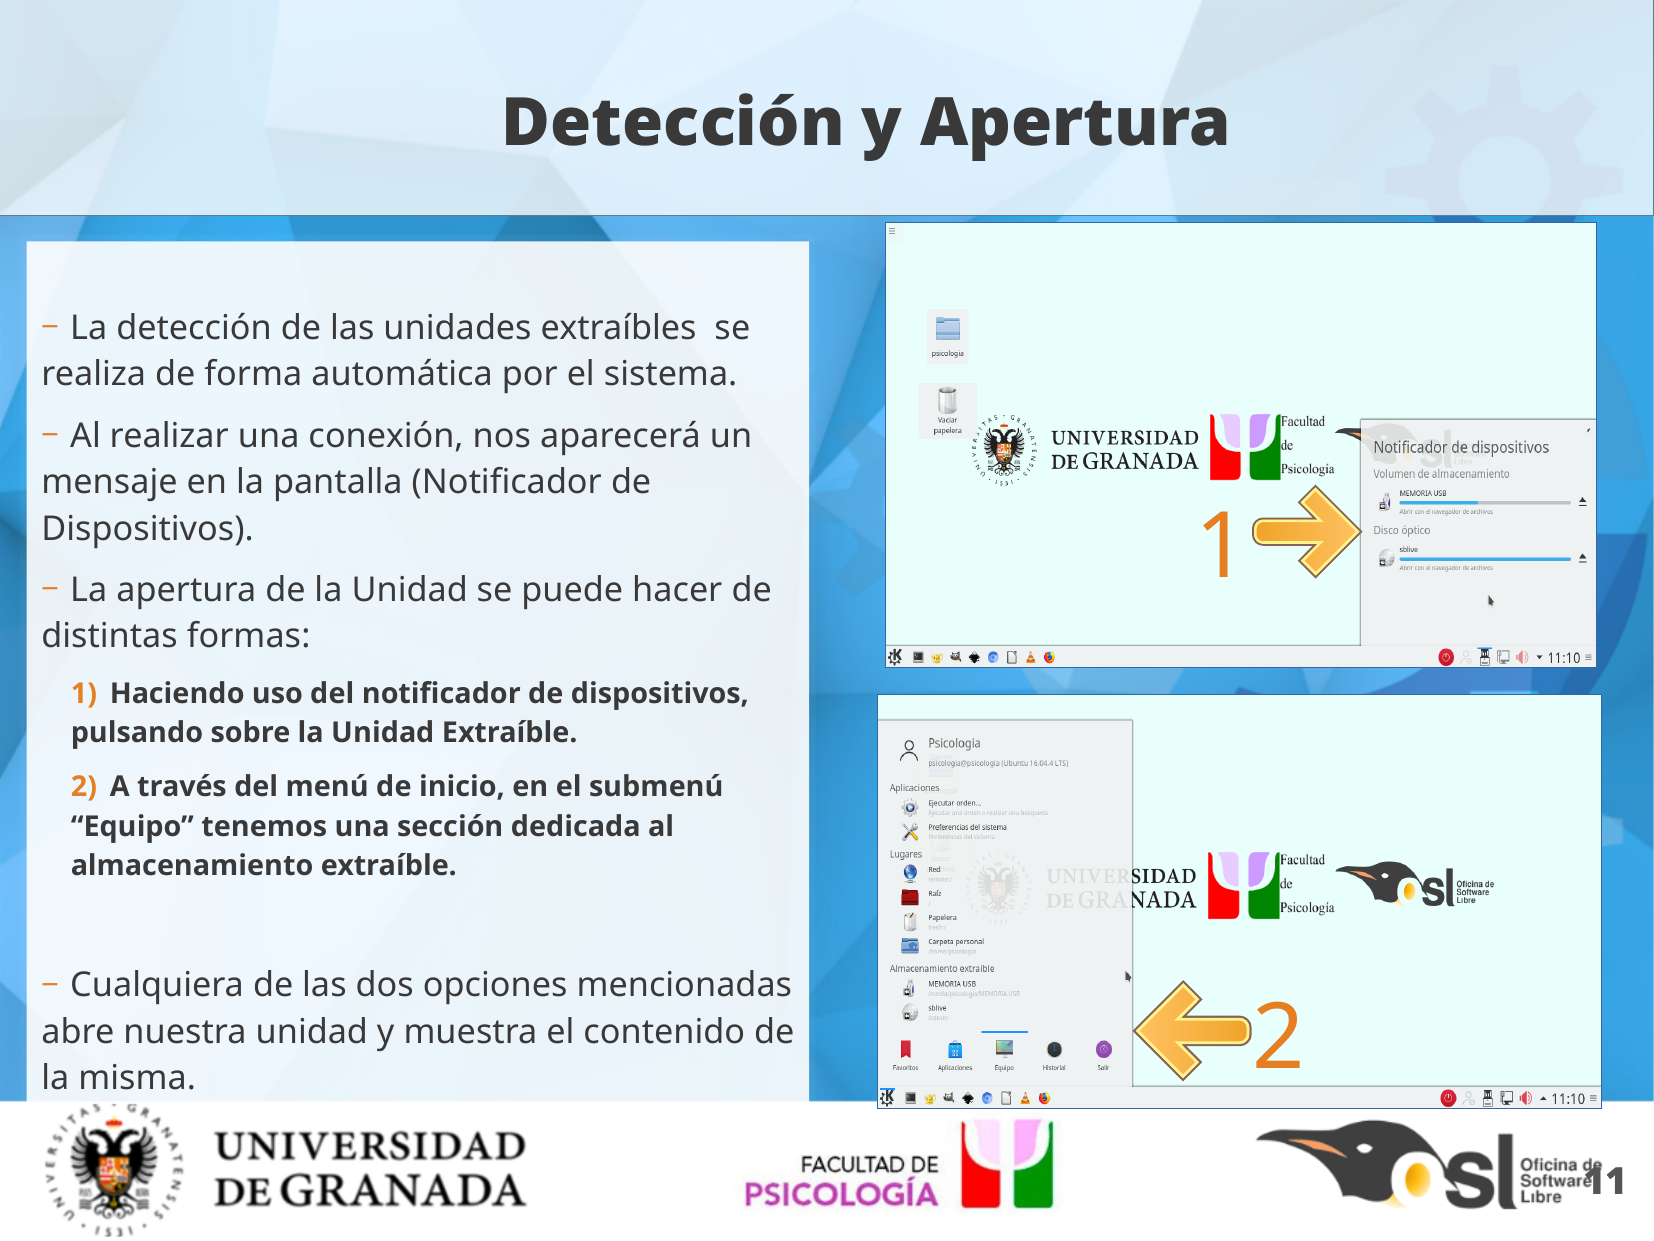

# Detección y Apertura
 La detección de las unidades extraíbles se realiza de forma automática por el sistema.
 Al realizar una conexión, nos aparecerá un mensaje en la pantalla (Notificador de Dispositivos).
 La apertura de la Unidad se puede hacer de distintas formas:
 Haciendo uso del notificador de dispositivos, pulsando sobre la Unidad Extraíble.
 A través del menú de inicio, en el submenú “Equipo” tenemos una sección dedicada al almacenamiento extraíble.
 Cualquiera de las dos opciones mencionadas abre nuestra unidad y muestra el contenido de la misma.
1
2
11